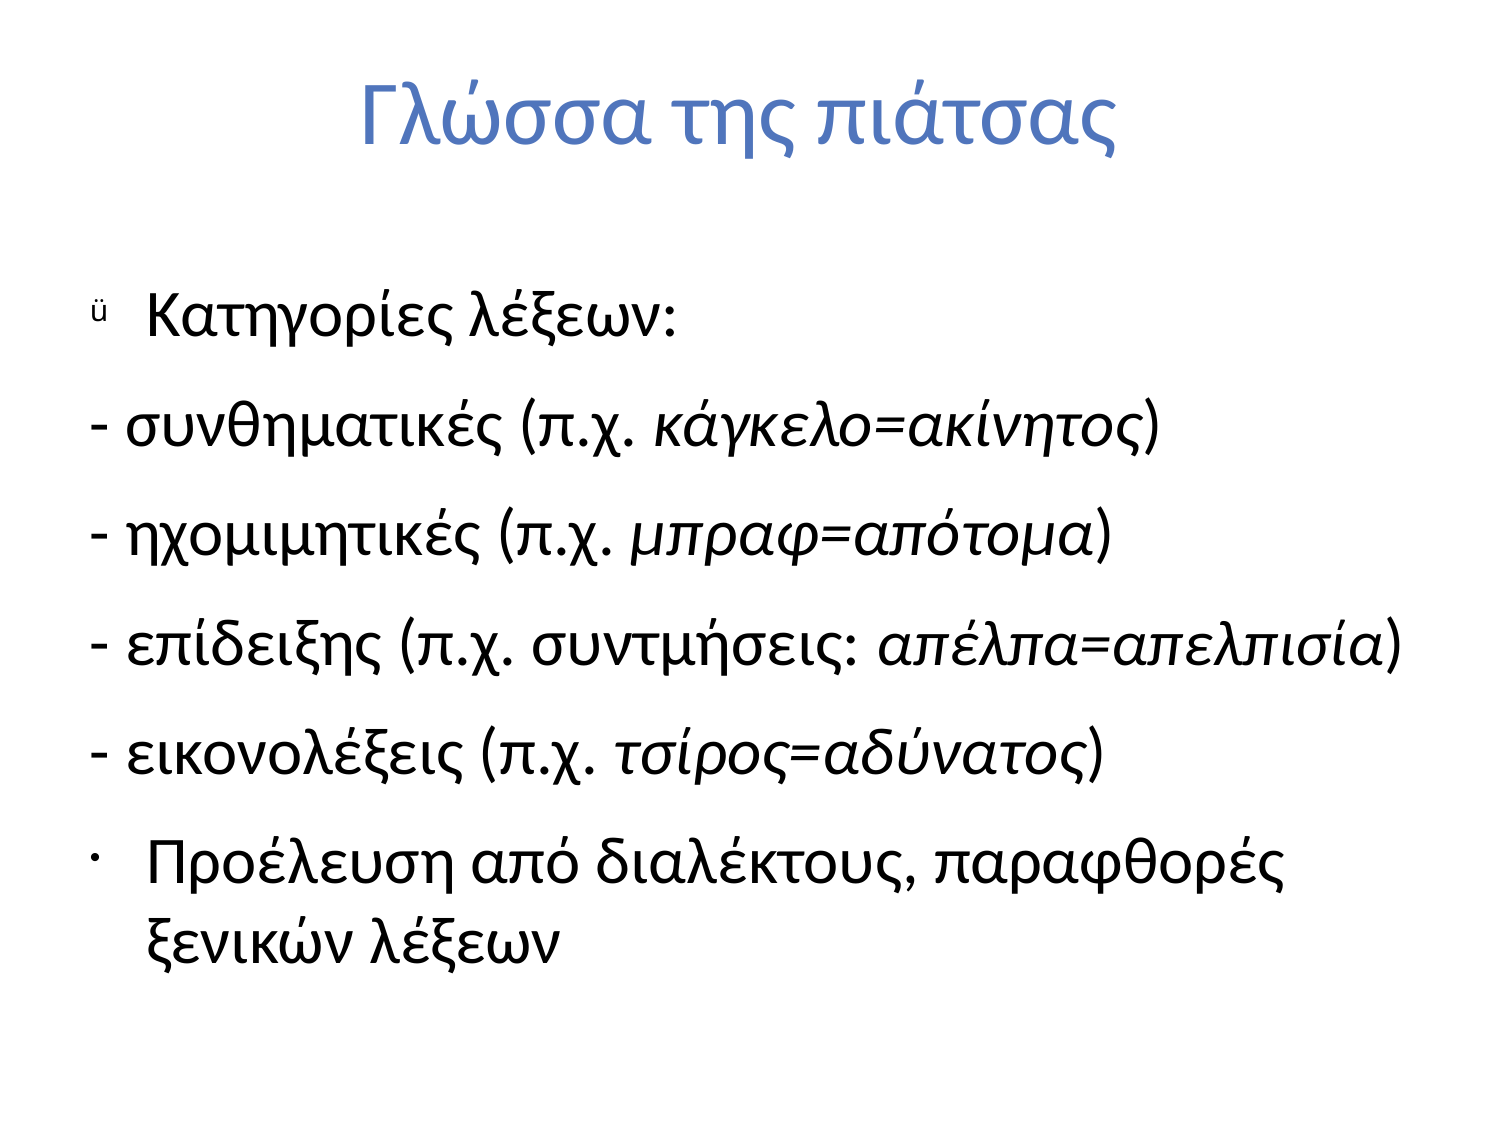

# Γλώσσα της πιάτσας
Κατηγορίες λέξεων:
- συνθηματικές (π.χ. κάγκελο=ακίνητος)
- ηχομιμητικές (π.χ. μπραφ=απότομα)
- επίδειξης (π.χ. συντμήσεις: απέλπα=απελπισία)
- εικονολέξεις (π.χ. τσίρος=αδύνατος)
Προέλευση από διαλέκτους, παραφθορές ξενικών λέξεων